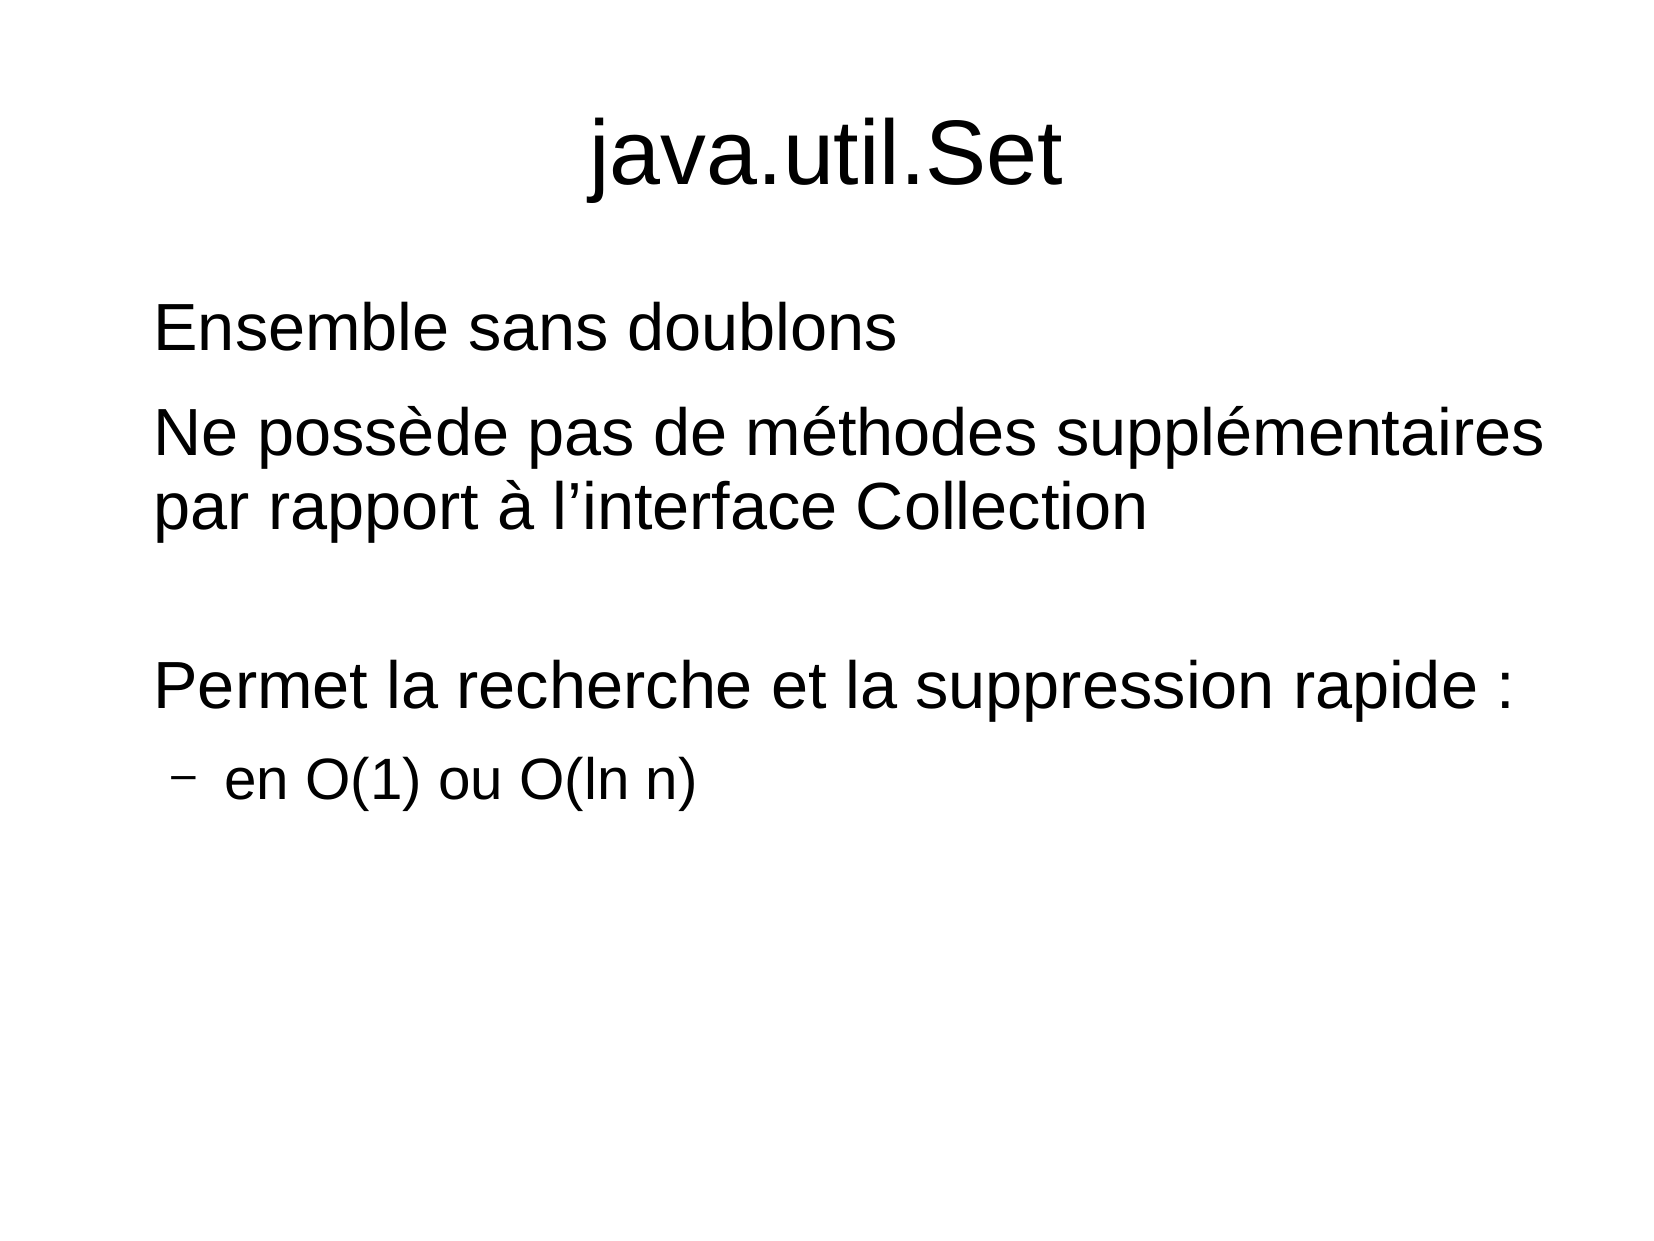

# java.util.Set
Ensemble sans doublons
Ne possède pas de méthodes supplémentaires par rapport à l’interface Collection
Permet la recherche et la suppression rapide :
en O(1) ou O(ln n)